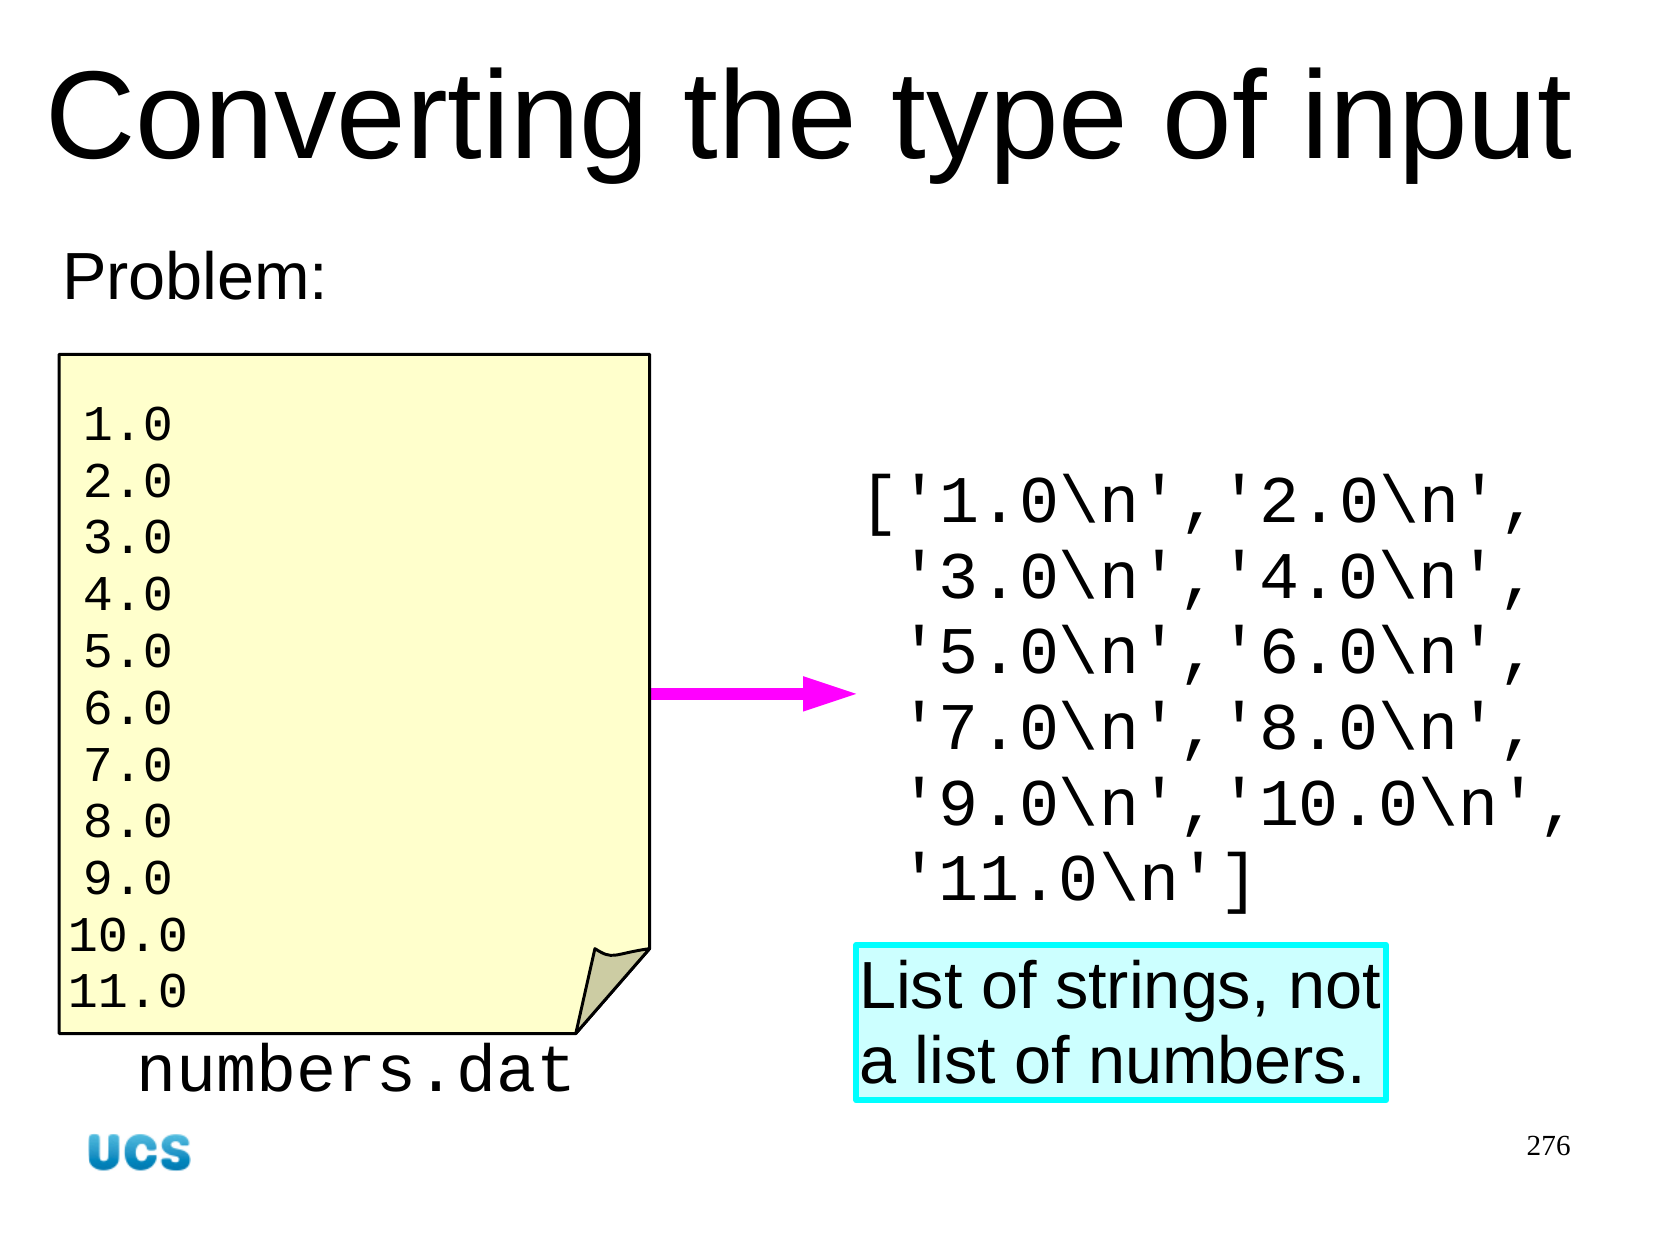

Converting the type of input
Problem:
1.0
2.0
3.0
4.0
5.0
6.0
7.0
8.0
9.0
10.0
11.0
['1.0\n','2.0\n',
 '3.0\n','4.0\n',
 '5.0\n','6.0\n',
 '7.0\n','8.0\n',
 '9.0\n','10.0\n',
 '11.0\n']
List of strings, not
a list of numbers.
numbers.dat
276